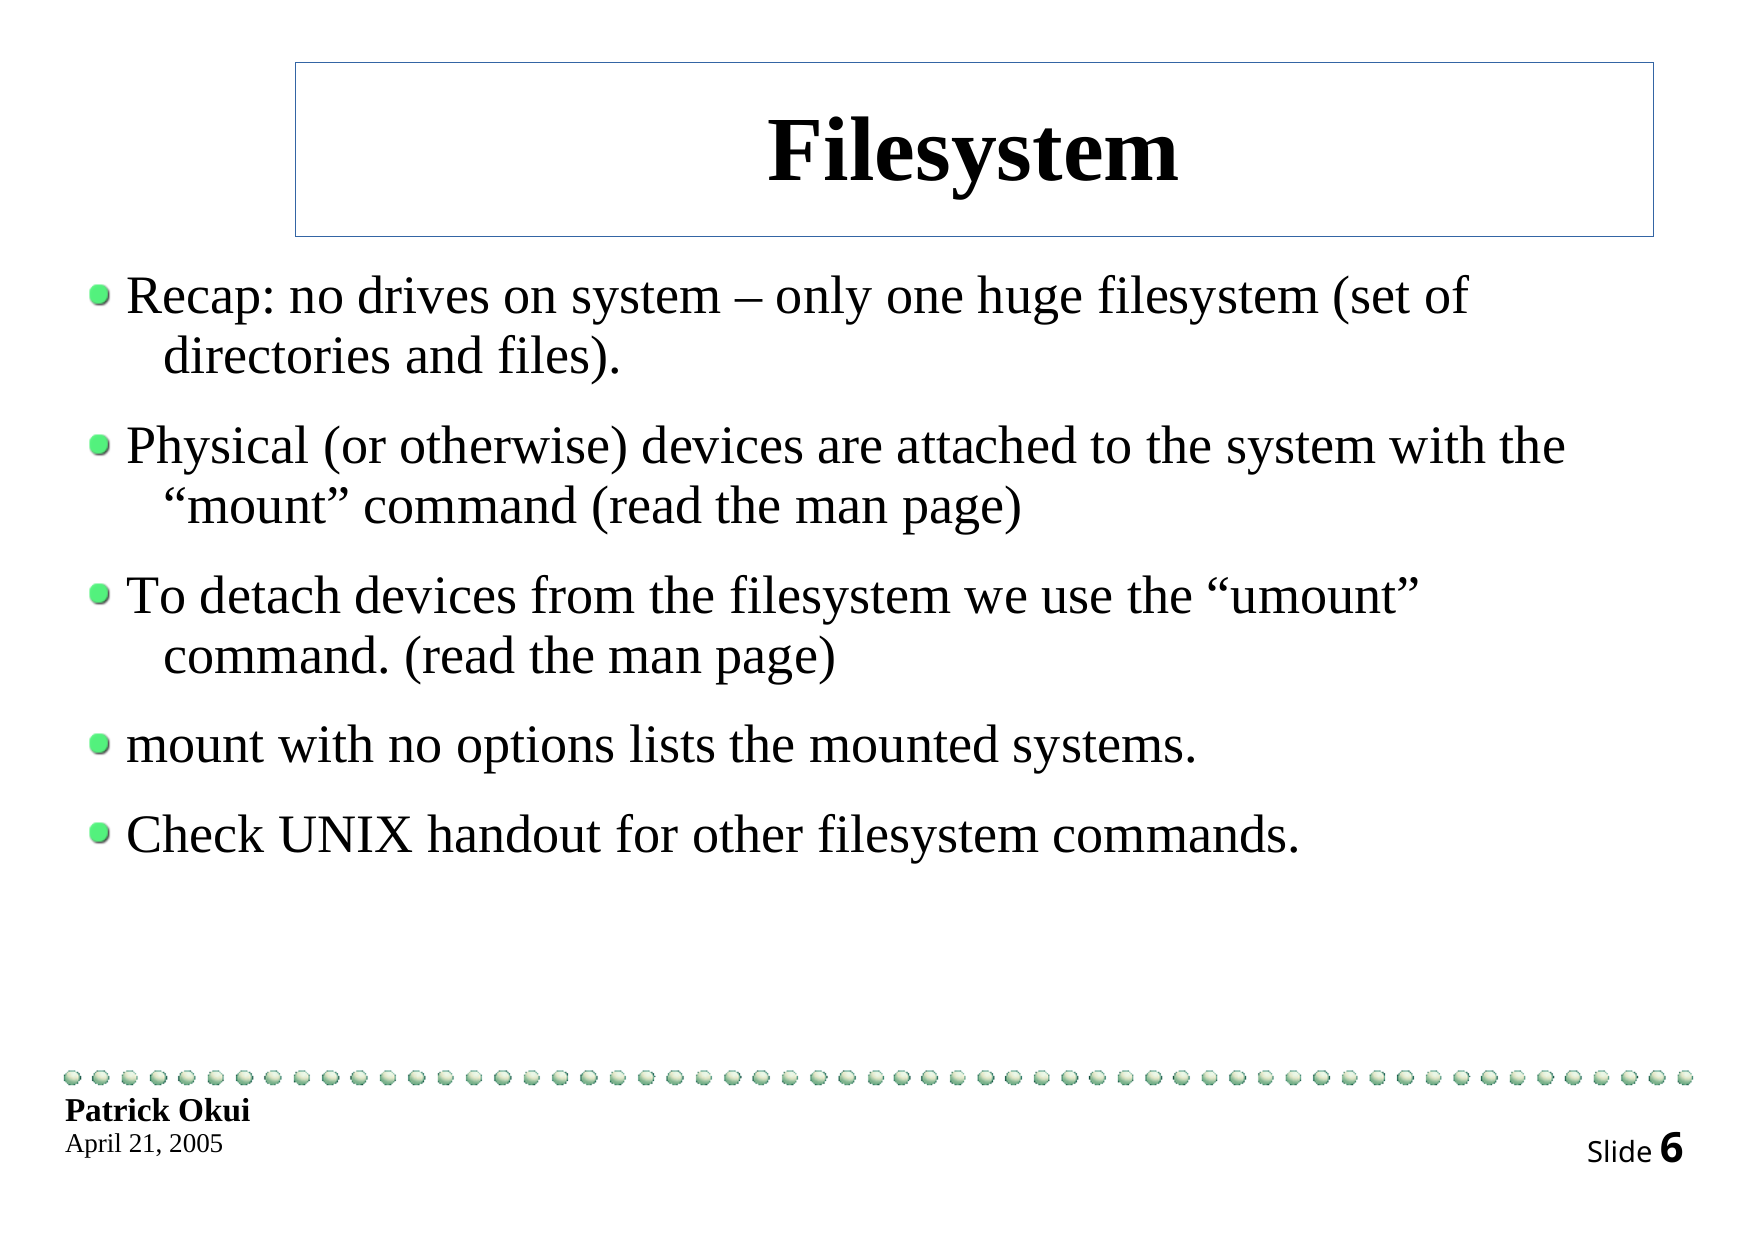

# Filesystem
Recap: no drives on system – only one huge filesystem (set of directories and files).
Physical (or otherwise) devices are attached to the system with the “mount” command (read the man page)
To detach devices from the filesystem we use the “umount” command. (read the man page)
mount with no options lists the mounted systems.
Check UNIX handout for other filesystem commands.